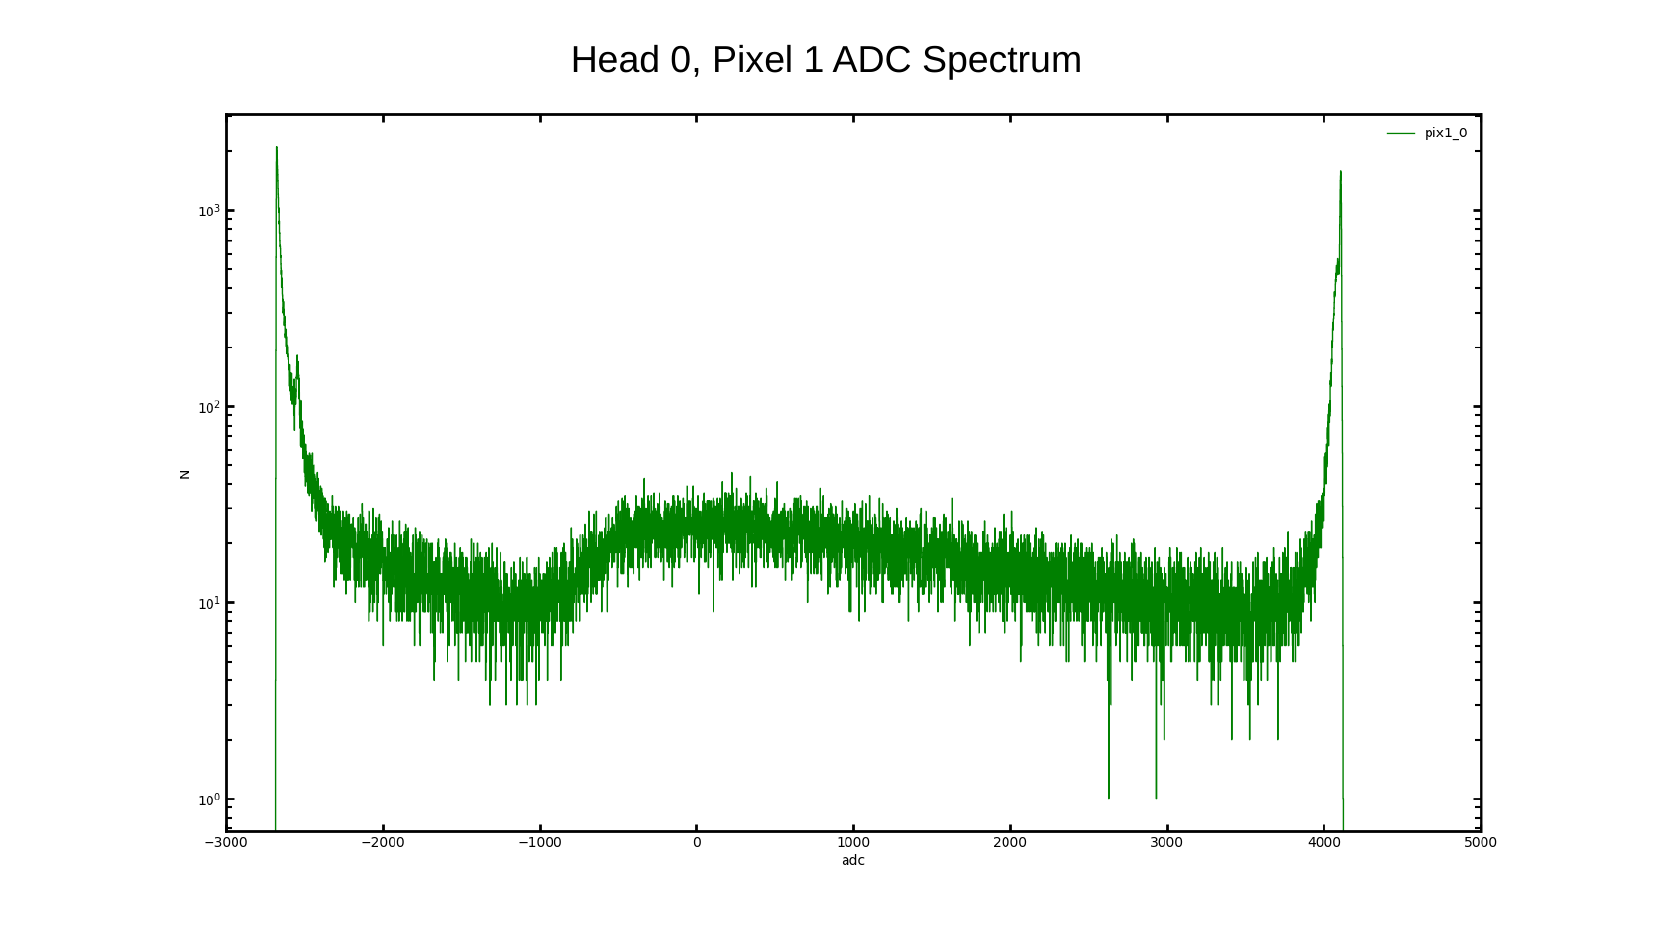

Head 0, Pixel 1 ADC Spectrum
INT Pixel 1 ENERGY
#